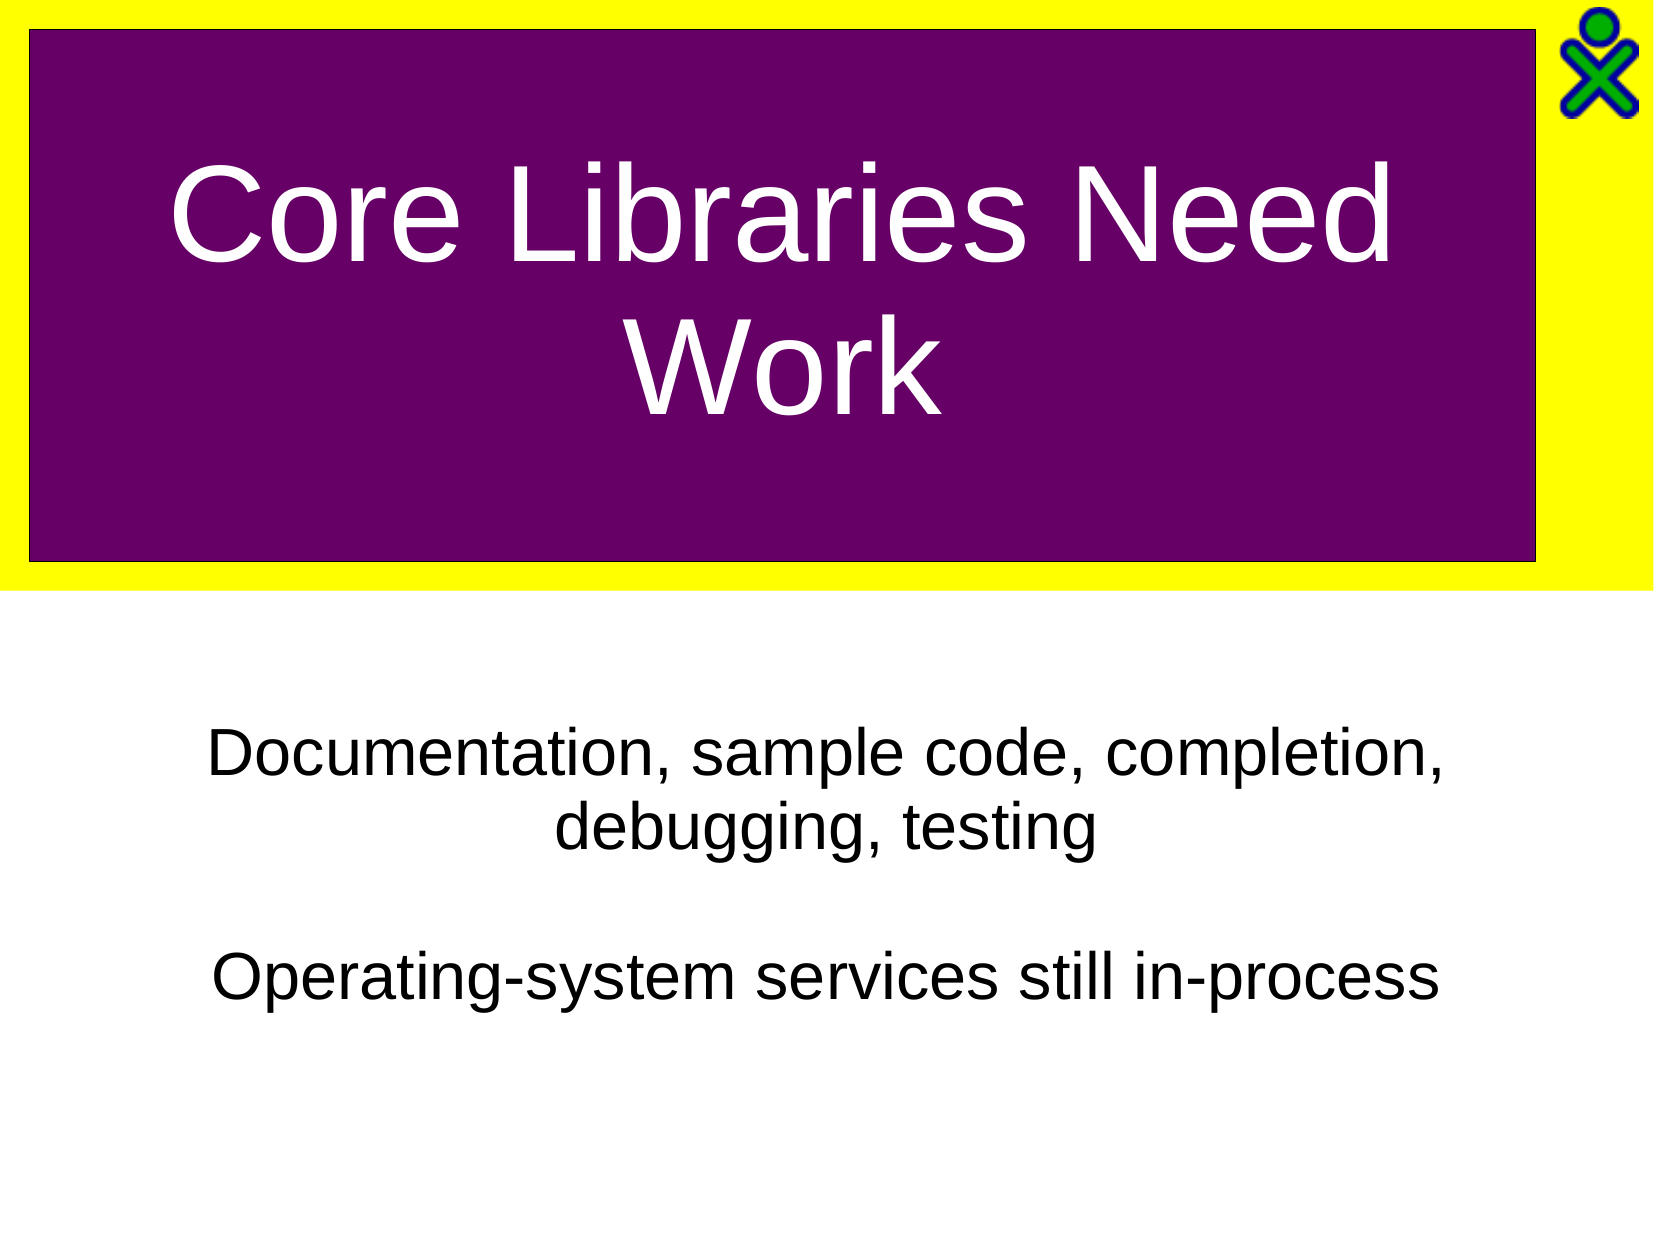

# Core Libraries Need Work
Documentation, sample code, completion, debugging, testing
Operating-system services still in-process